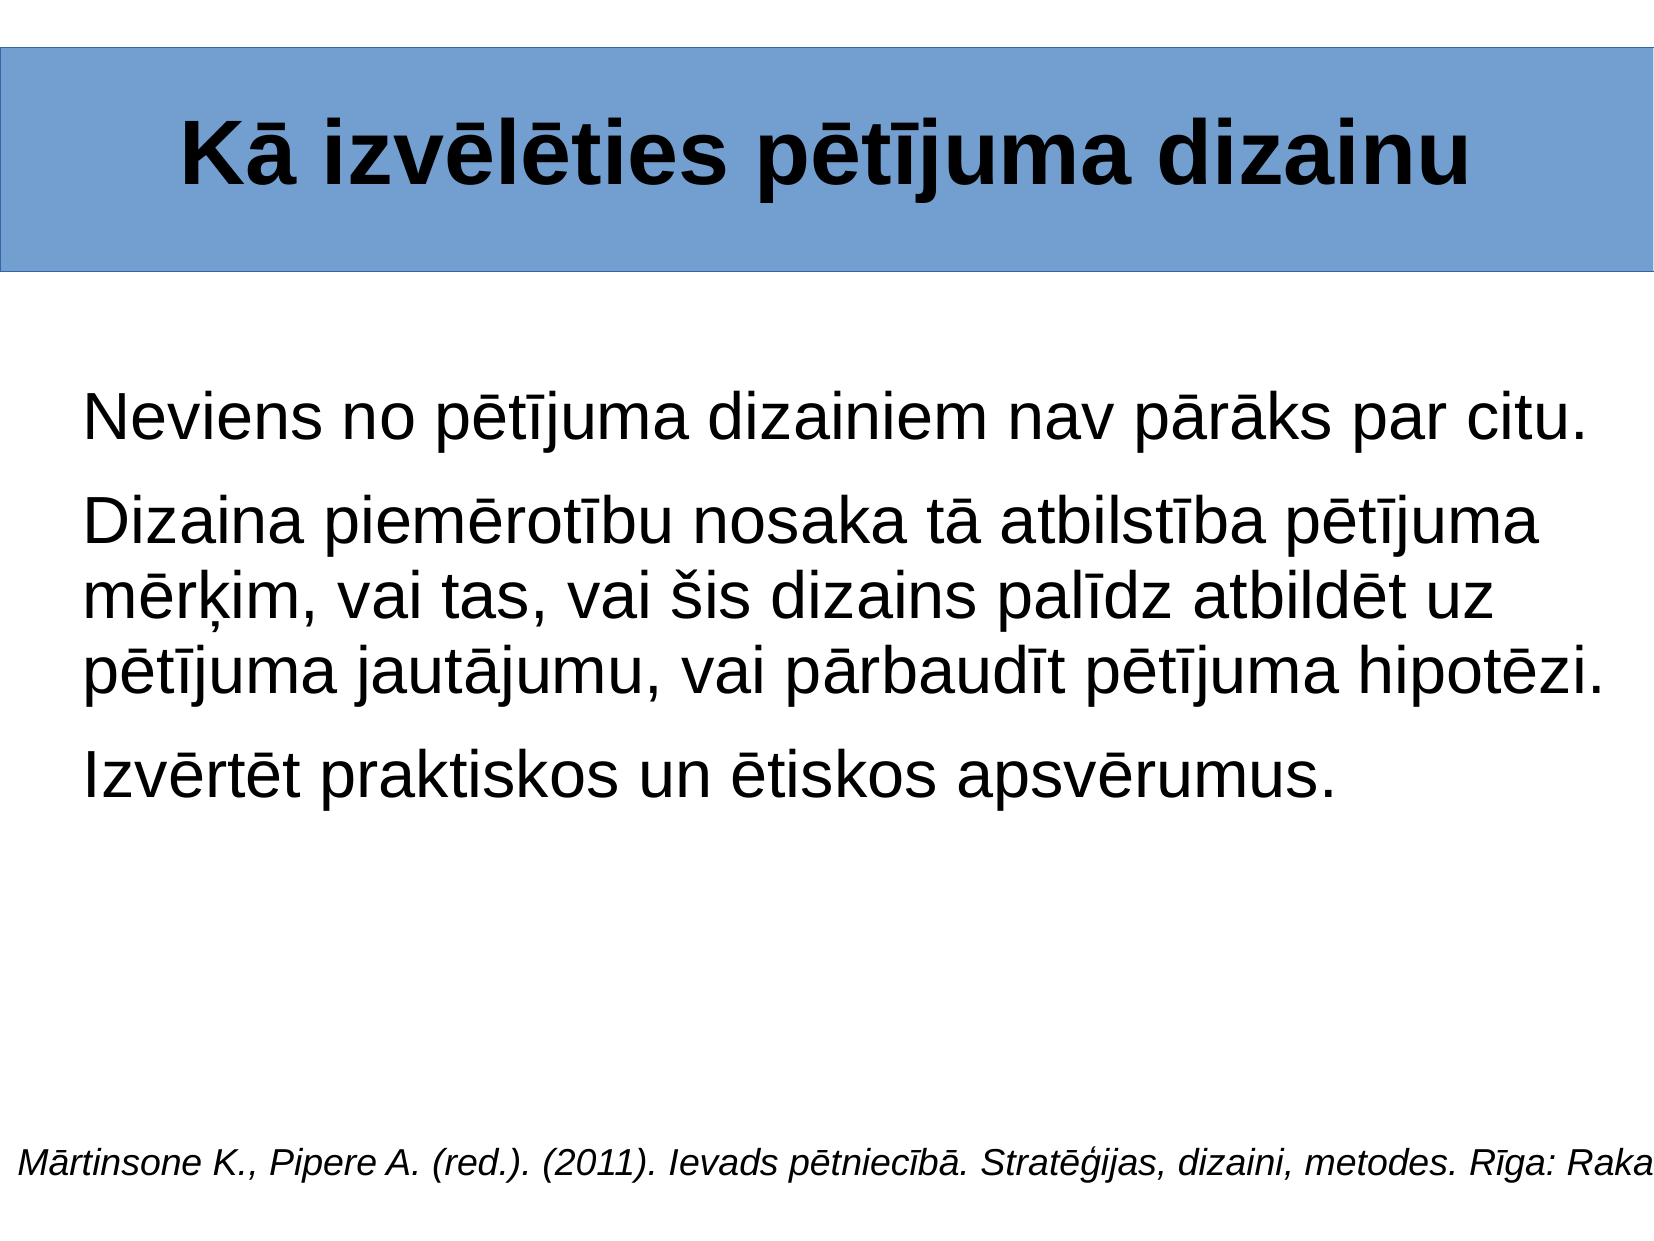

# Kā izvēlēties pētījuma dizainu
Neviens no pētījuma dizainiem nav pārāks par citu.
Dizaina piemērotību nosaka tā atbilstība pētījuma mērķim, vai tas, vai šis dizains palīdz atbildēt uz pētījuma jautājumu, vai pārbaudīt pētījuma hipotēzi.
Izvērtēt praktiskos un ētiskos apsvērumus.
Mārtinsone K., Pipere A. (red.). (2011). Ievads pētniecībā. Stratēģijas, dizaini, metodes. Rīga: Raka